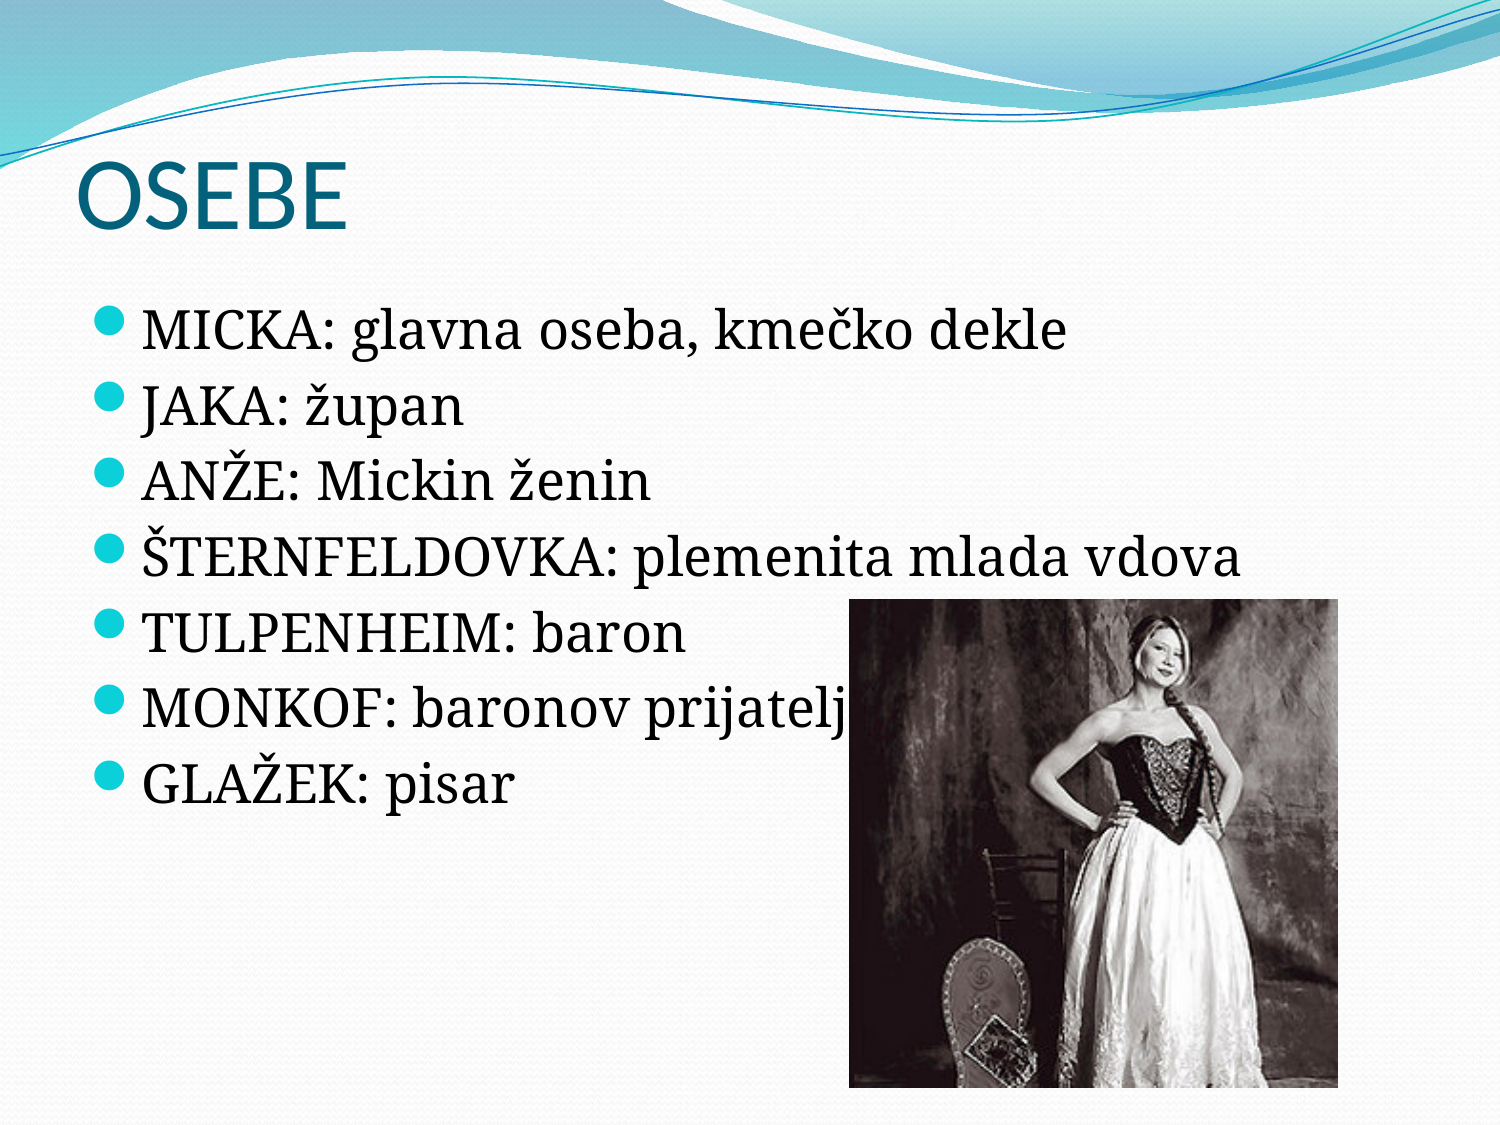

# OSEBE
MICKA: glavna oseba, kmečko dekle
JAKA: župan
ANŽE: Mickin ženin
ŠTERNFELDOVKA: plemenita mlada vdova
TULPENHEIM: baron
MONKOF: baronov prijatelj
GLAŽEK: pisar